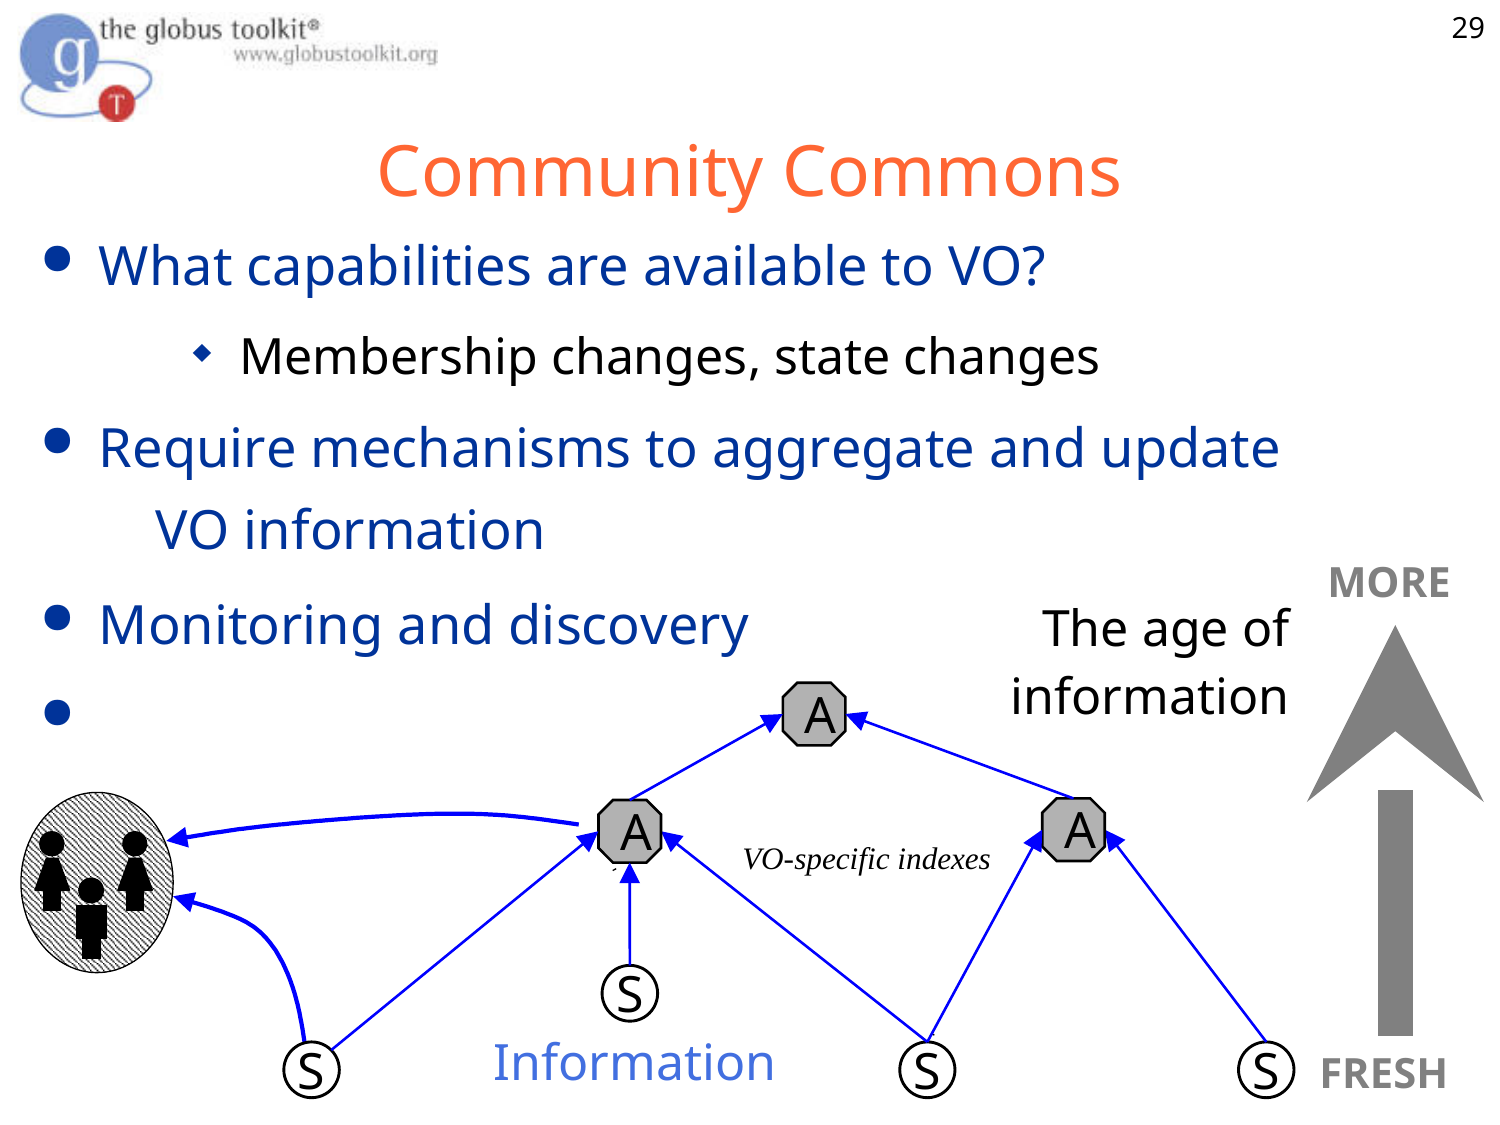

29
# Community Commons
What capabilities are available to VO?
Membership changes, state changes
Require mechanisms to aggregate and update VO information
Monitoring and discovery
MORE
The age of
information
A
A
A
VO-specific indexes
S
Information
FRESH
S
S
S